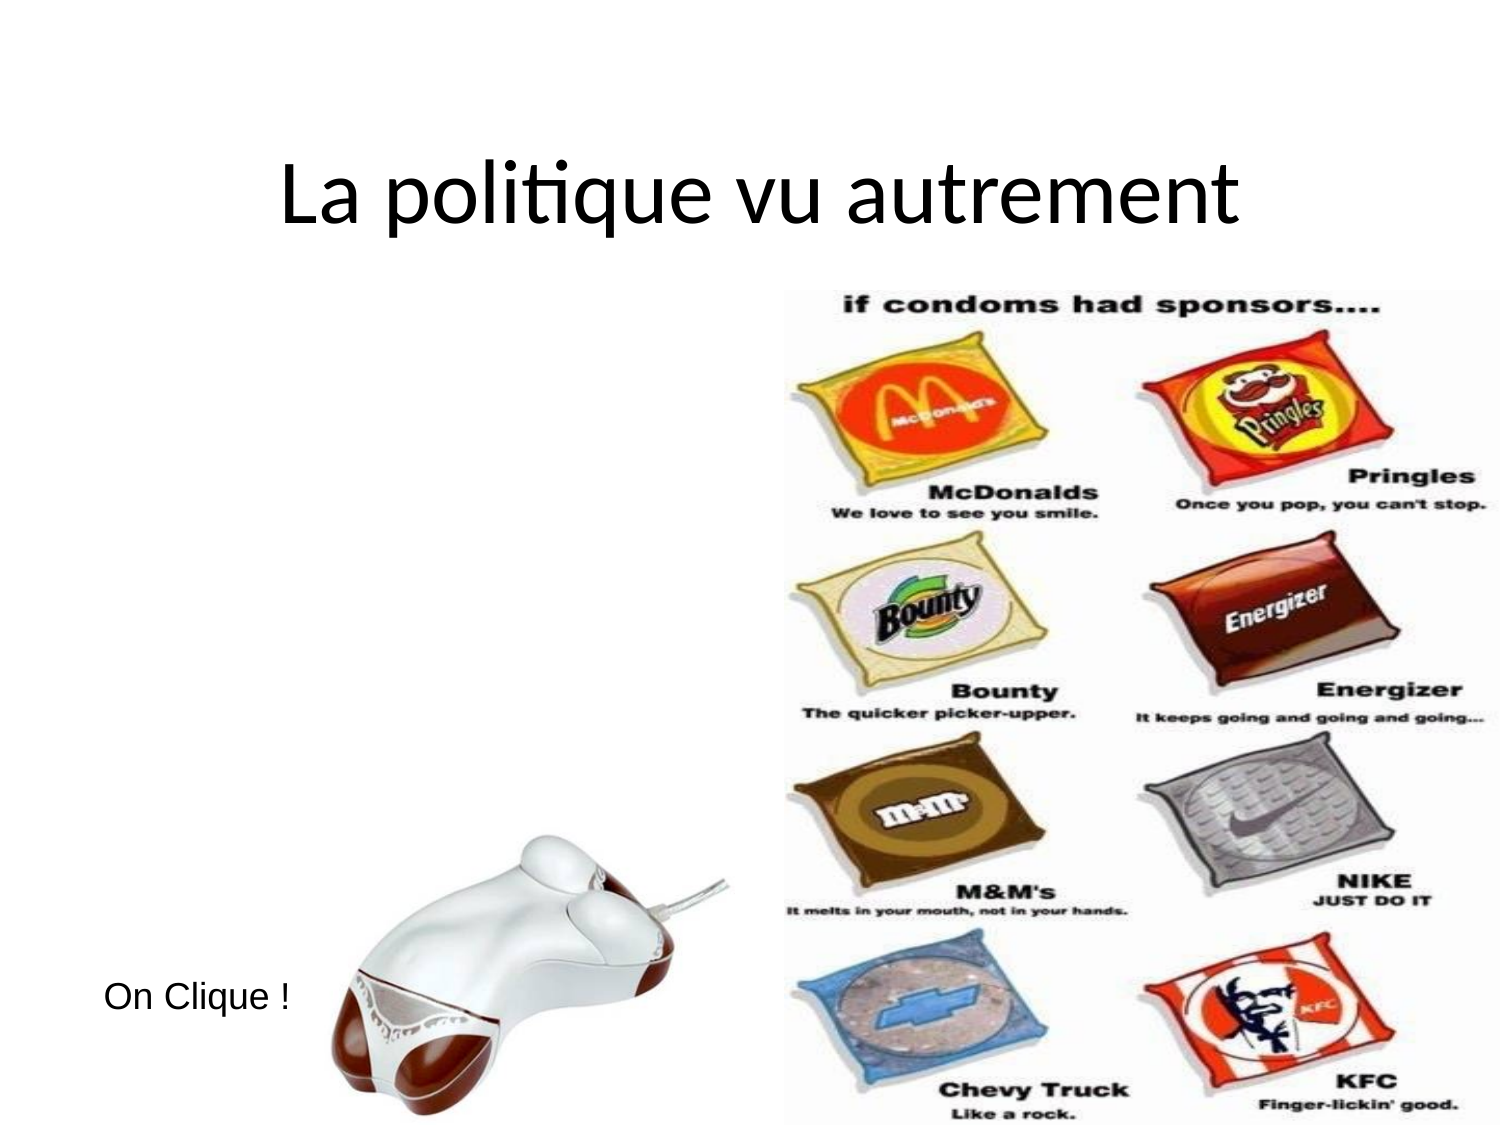

# La politique vu autrement
On Clique !